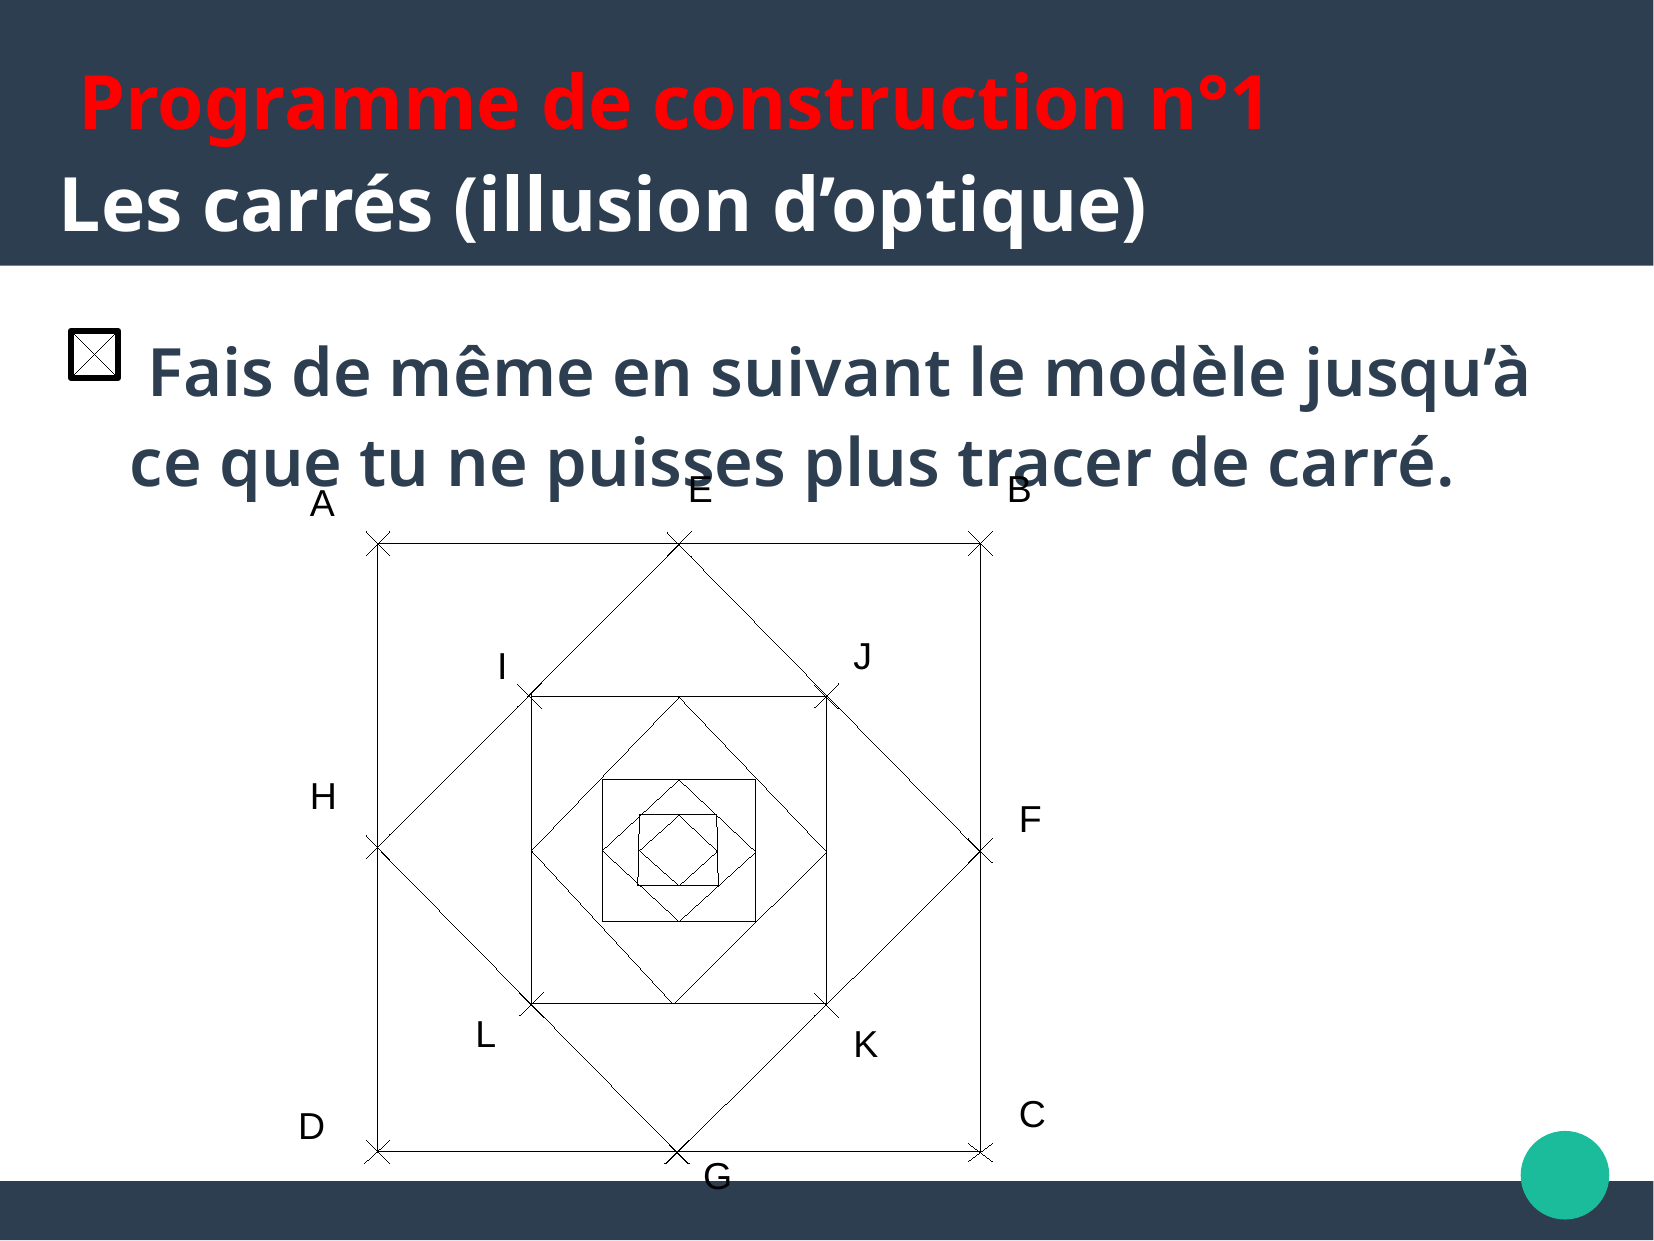

# Programme de construction n°1 Les carrés (illusion d’optique)
 Fais de même en suivant le modèle jusqu’à ce que tu ne puisses plus tracer de carré.
E
B
A
J
I
H
F
L
K
C
D
G